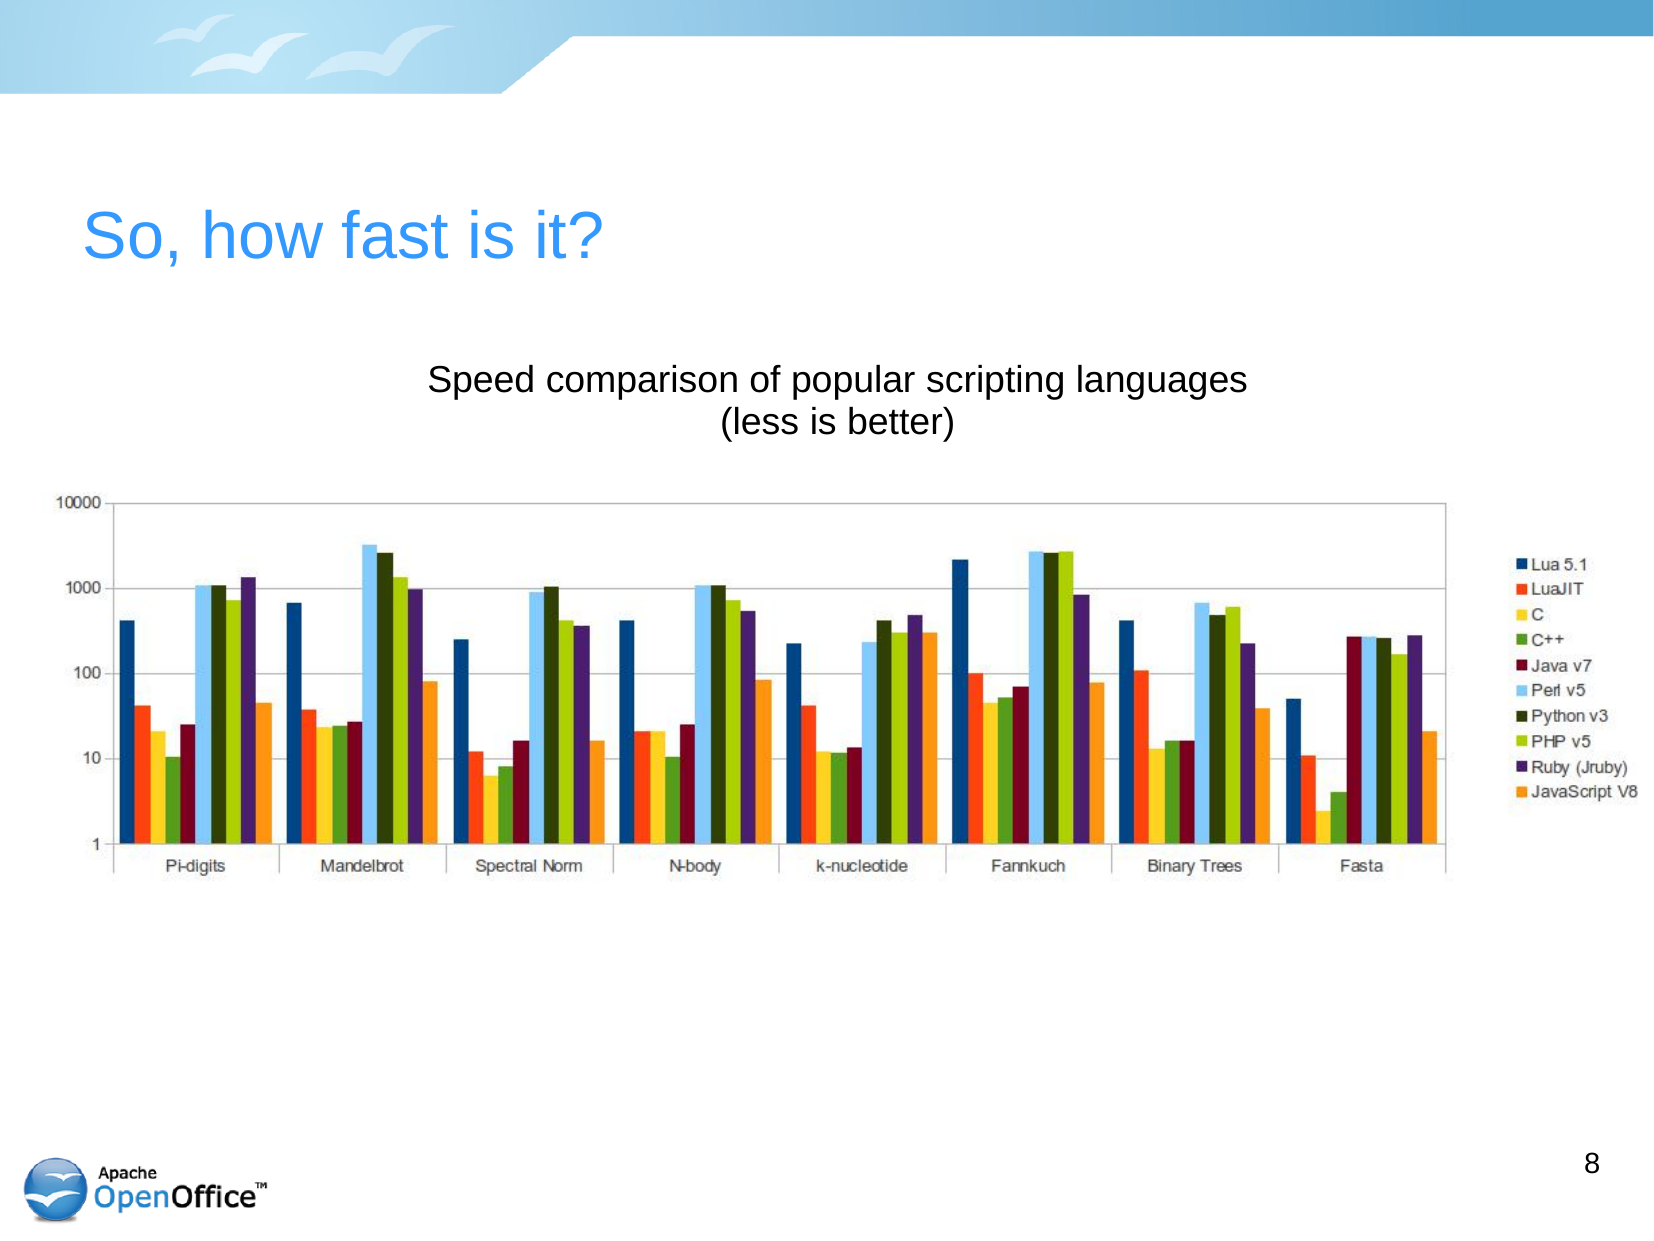

# So, how fast is it?
Speed comparison of popular scripting languages
(less is better)
8